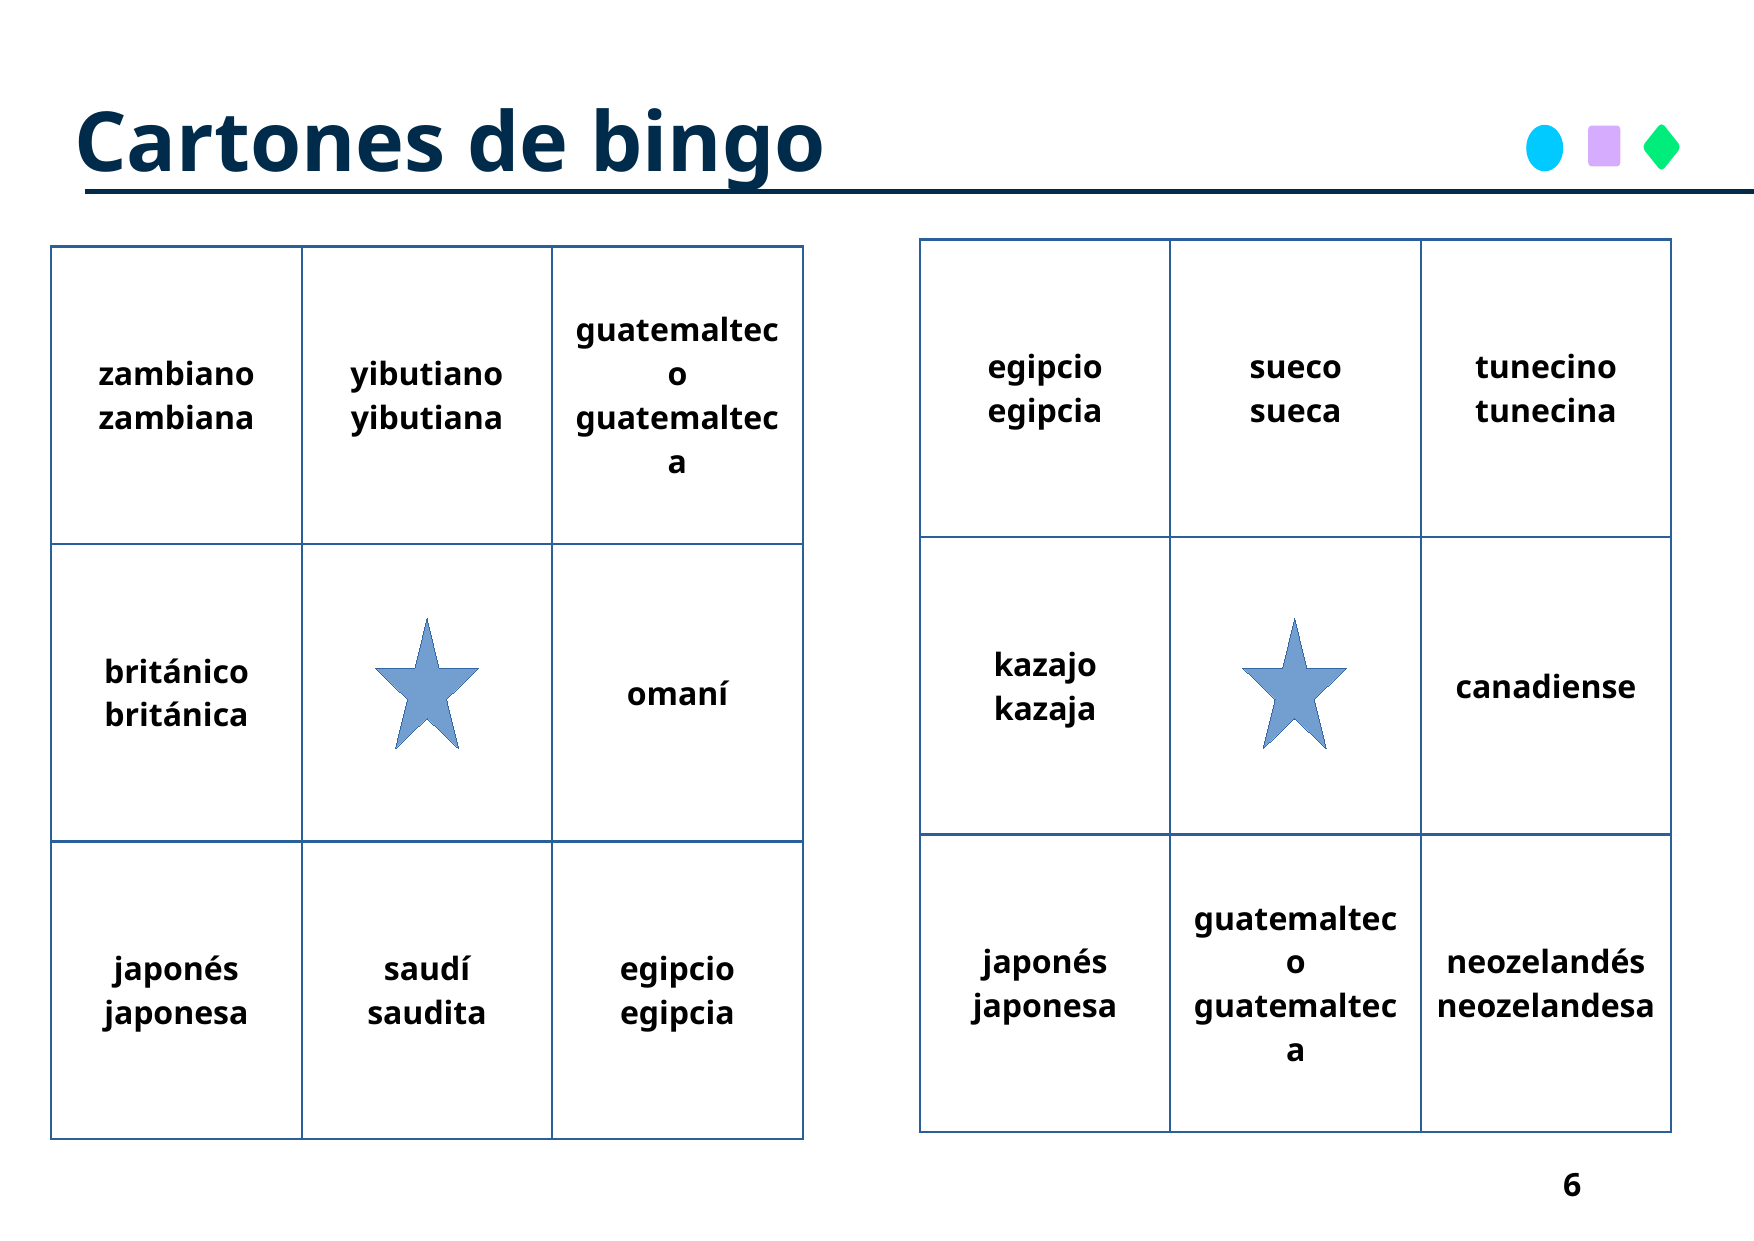

# Cartones de bingo
| egipcio egipcia | sueco sueca | tunecino tunecina |
| --- | --- | --- |
| kazajo kazaja | | canadiense |
| japonés japonesa | guatemalteco guatemalteca | neozelandés neozelandesa |
| zambiano zambiana | yibutiano yibutiana | guatemalteco guatemalteca |
| --- | --- | --- |
| británico británica | | omaní |
| japonés japonesa | saudí saudita | egipcio egipcia |